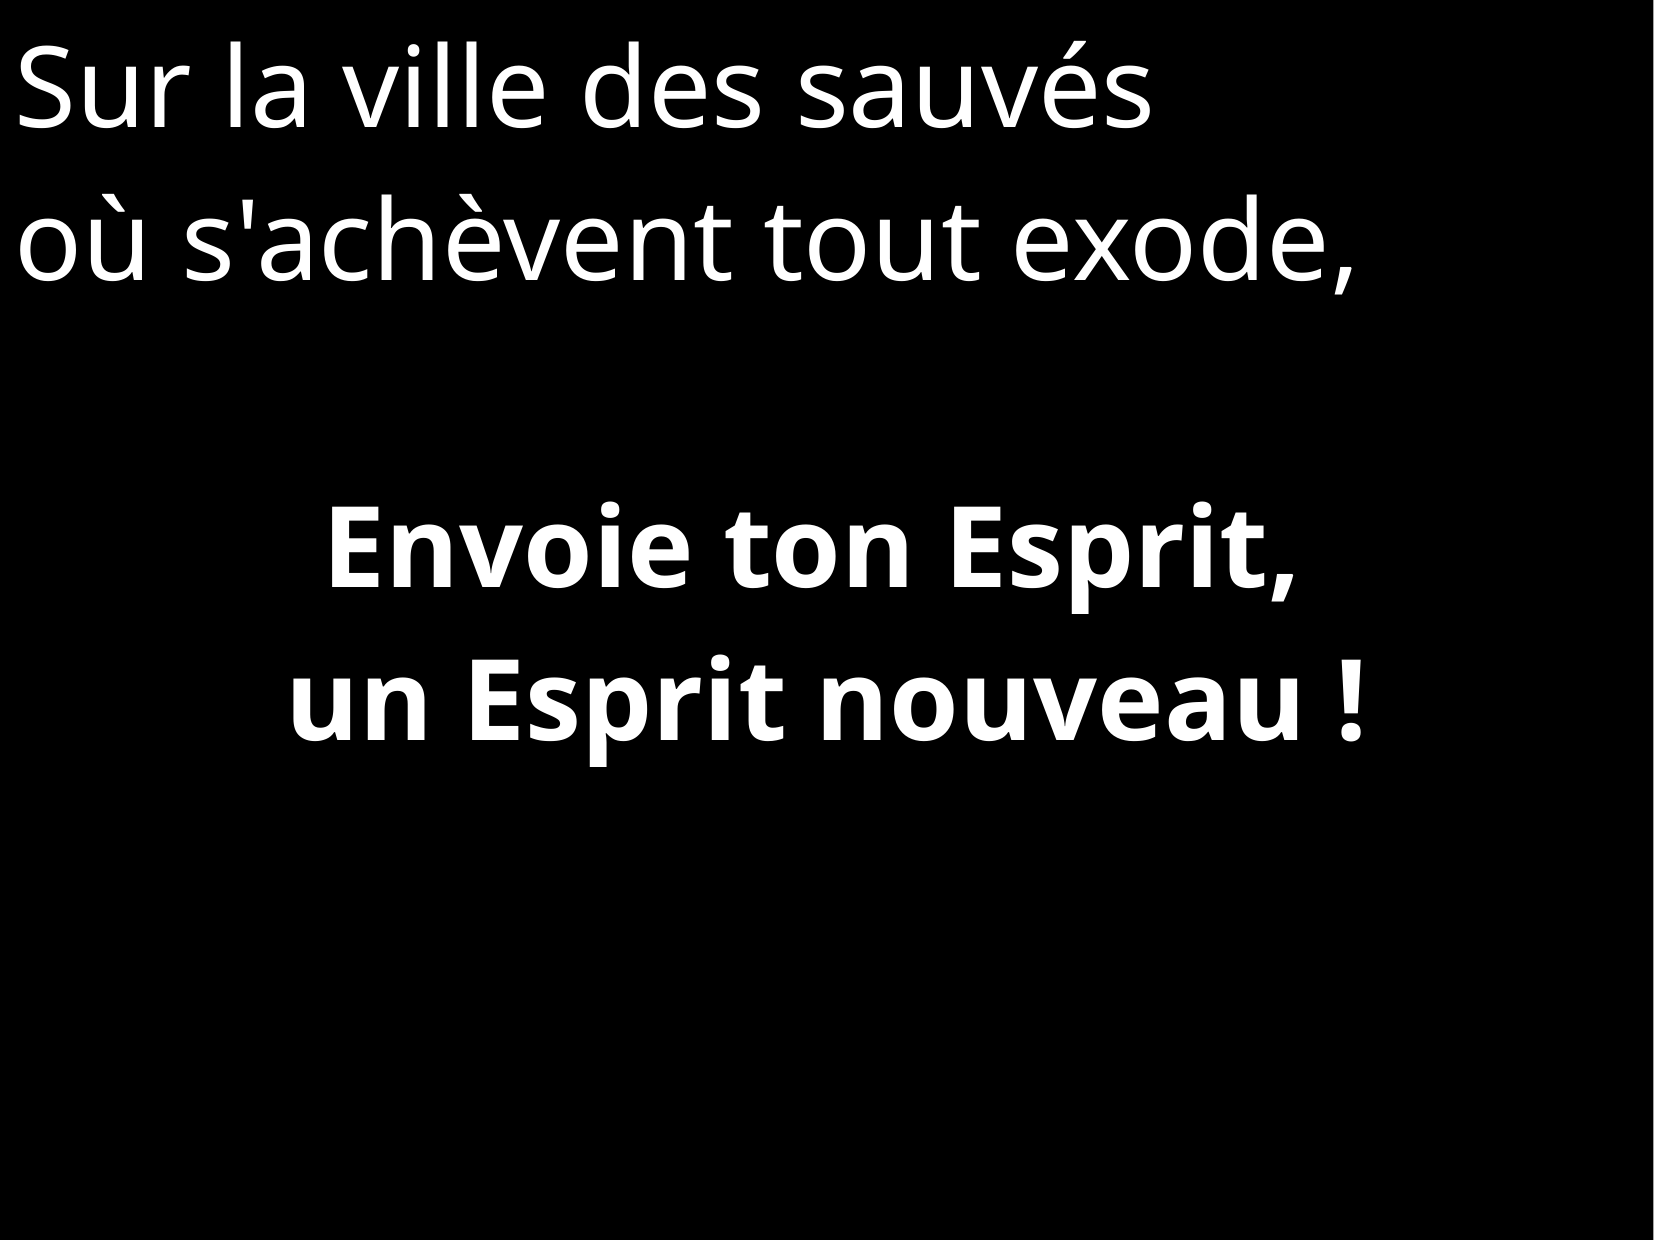

Sur la ville des sauvés
où s'achèvent tout exode,
Envoie ton Esprit,
un Esprit nouveau !